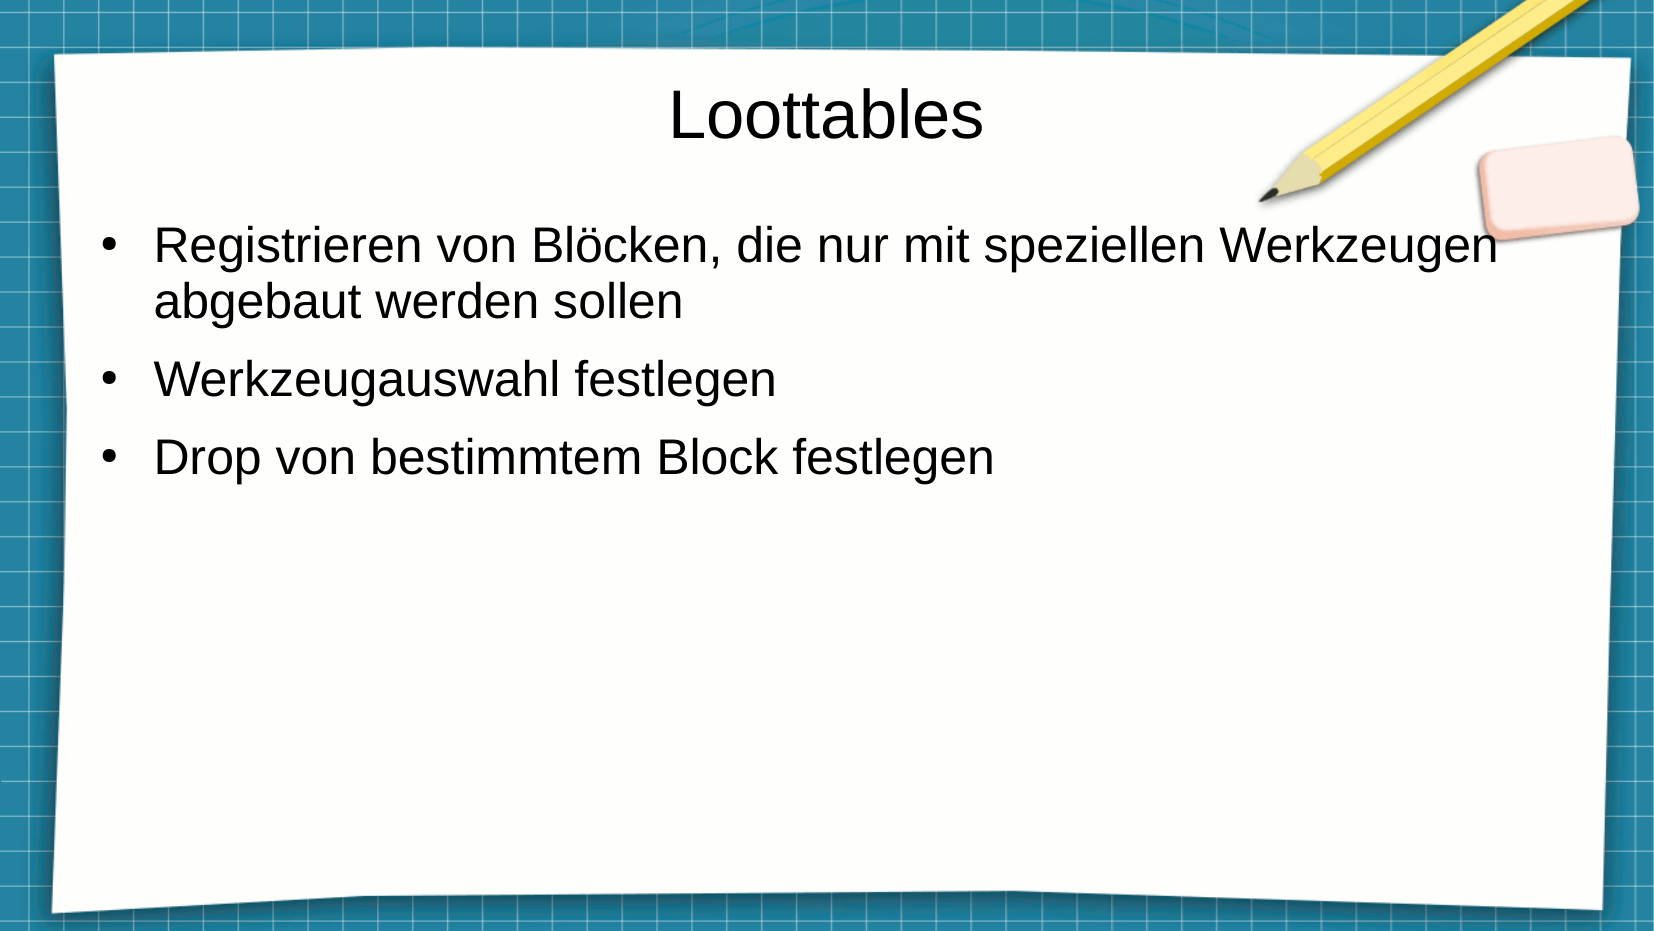

# Loottables
Registrieren von Blöcken, die nur mit speziellen Werkzeugen abgebaut werden sollen
Werkzeugauswahl festlegen
Drop von bestimmtem Block festlegen